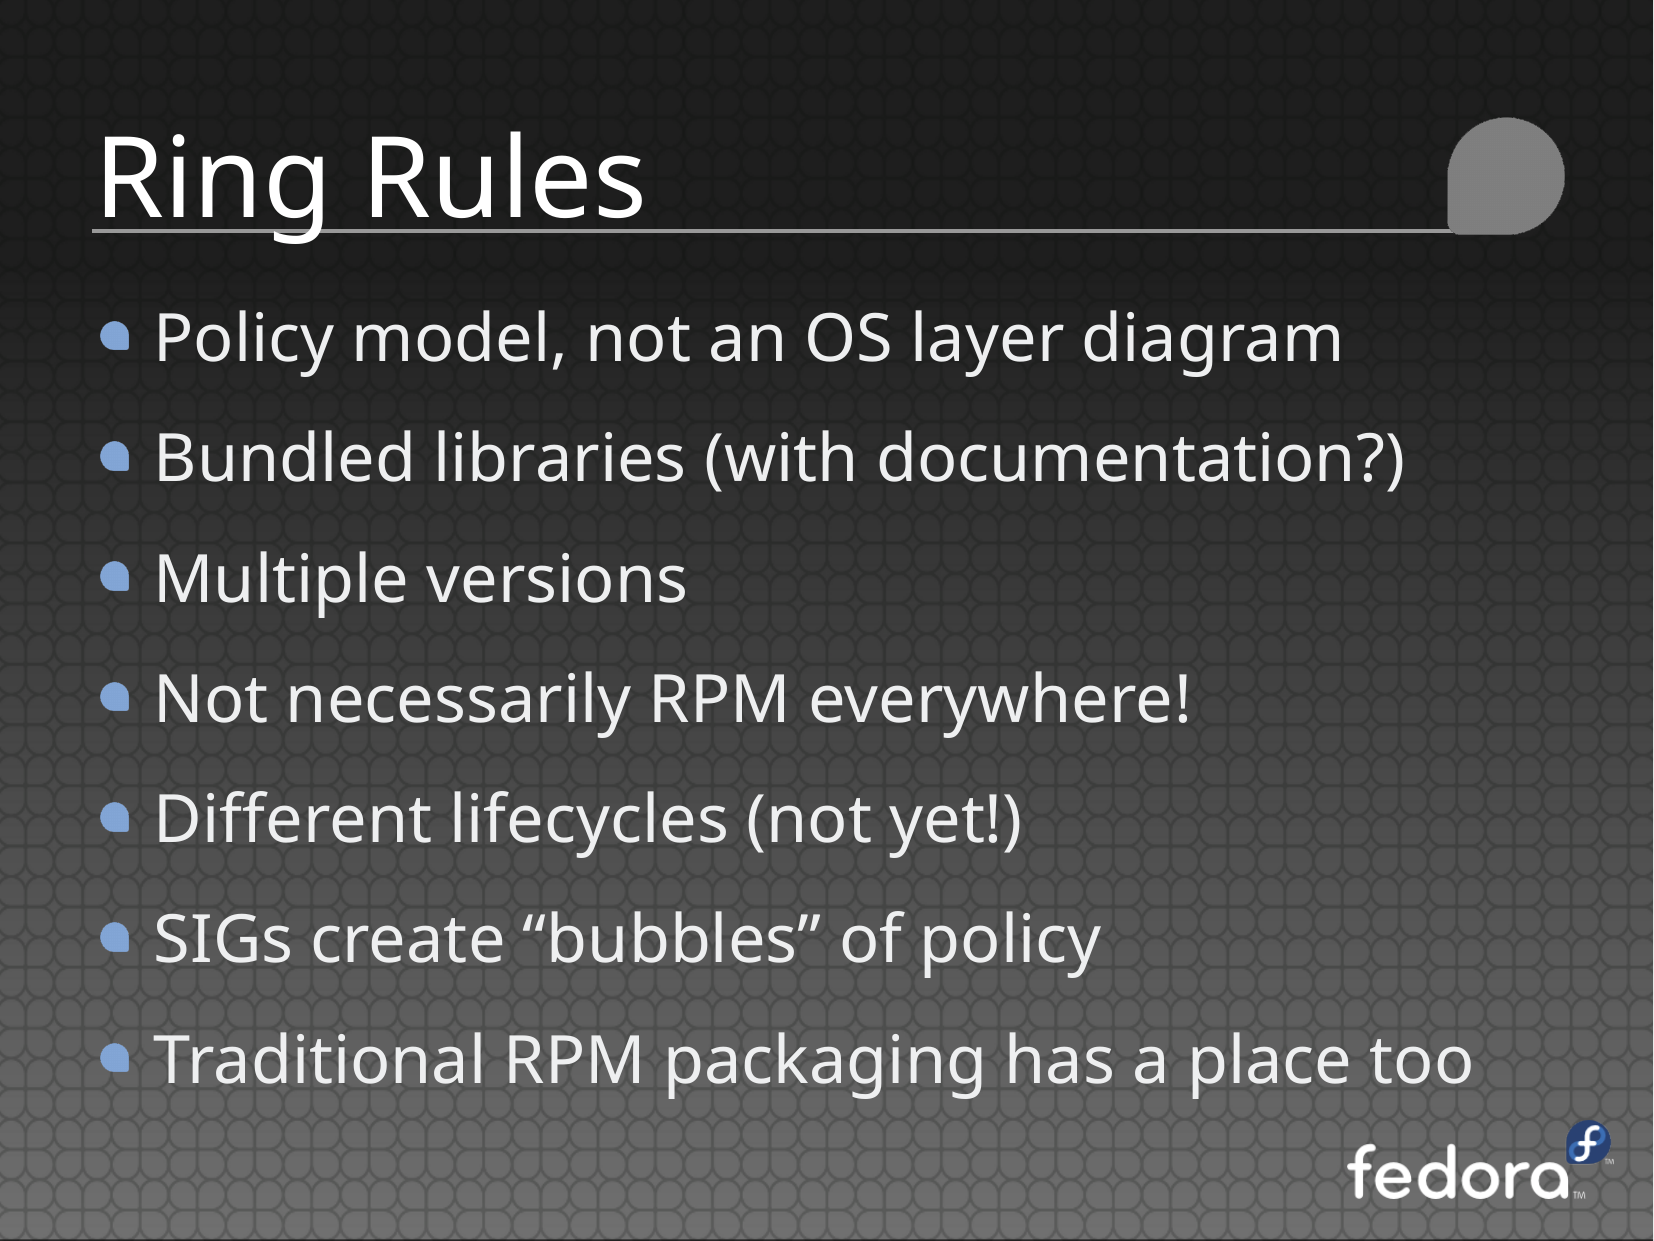

Ring Rules
# Policy model, not an OS layer diagram
Bundled libraries (with documentation?)
Multiple versions
Not necessarily RPM everywhere!
Different lifecycles (not yet!)
SIGs create “bubbles” of policy
Traditional RPM packaging has a place too